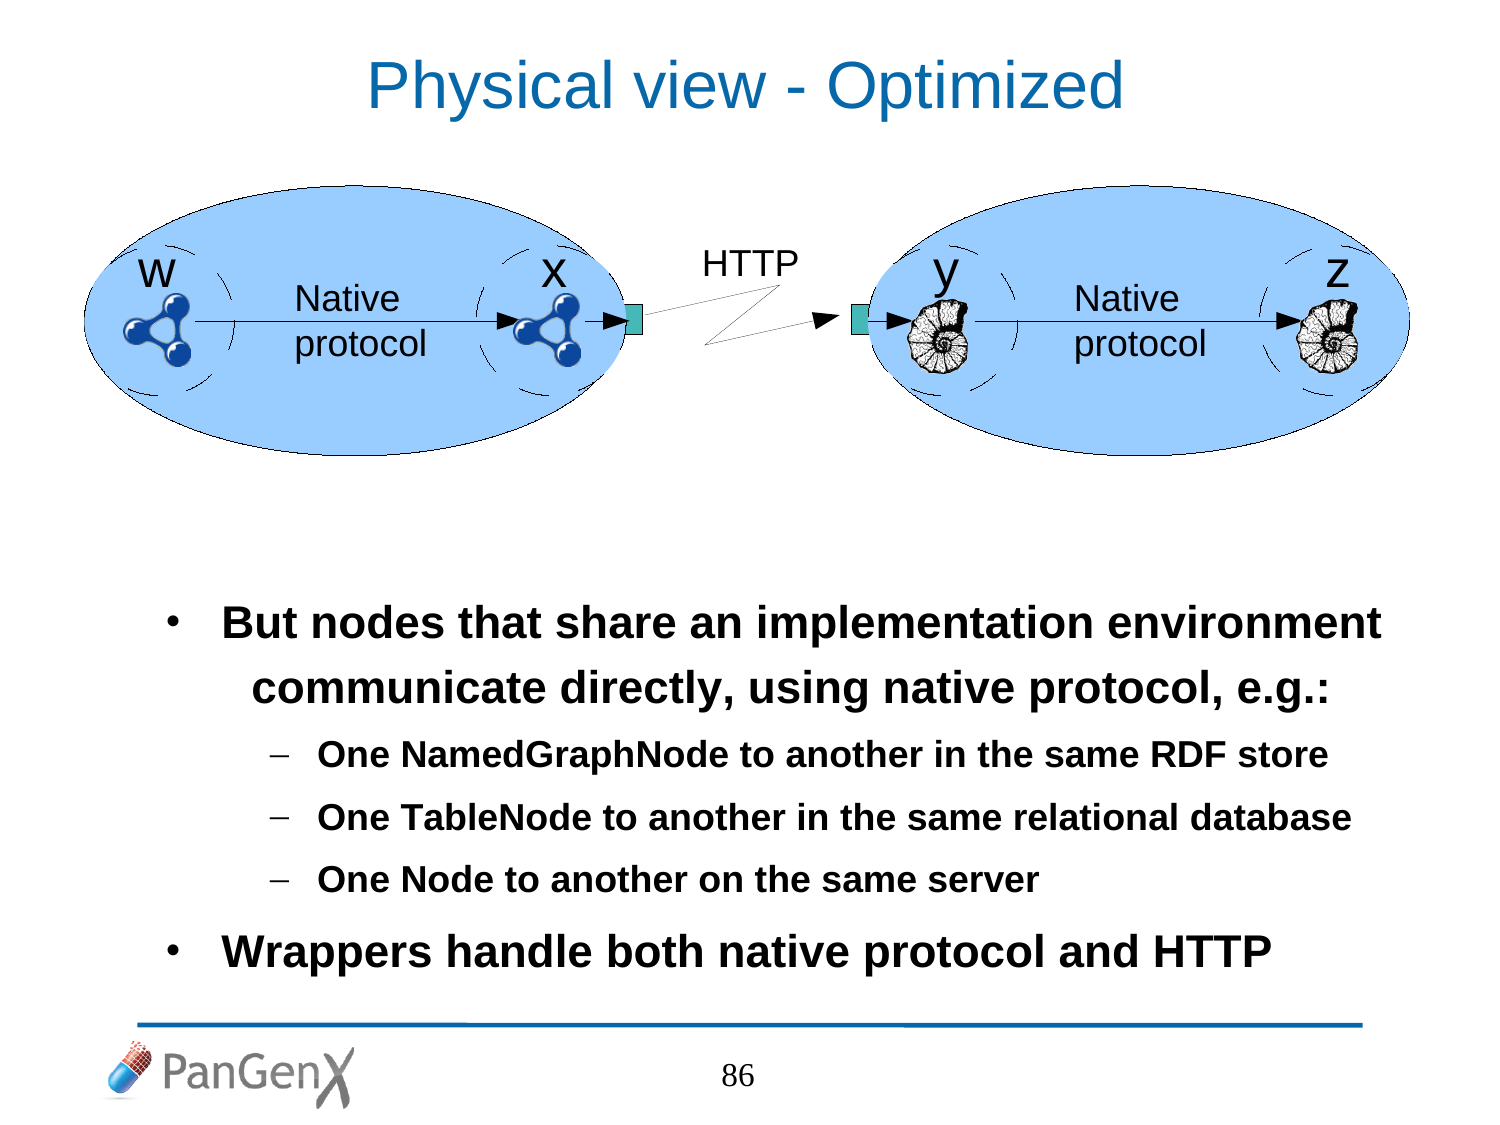

# Physical view - Optimized
w
x
y
z
HTTP
Native
protocol
Native
protocol
But nodes that share an implementation environment communicate directly, using native protocol, e.g.:
One NamedGraphNode to another in the same RDF store
One TableNode to another in the same relational database
One Node to another on the same server
Wrappers handle both native protocol and HTTP
86